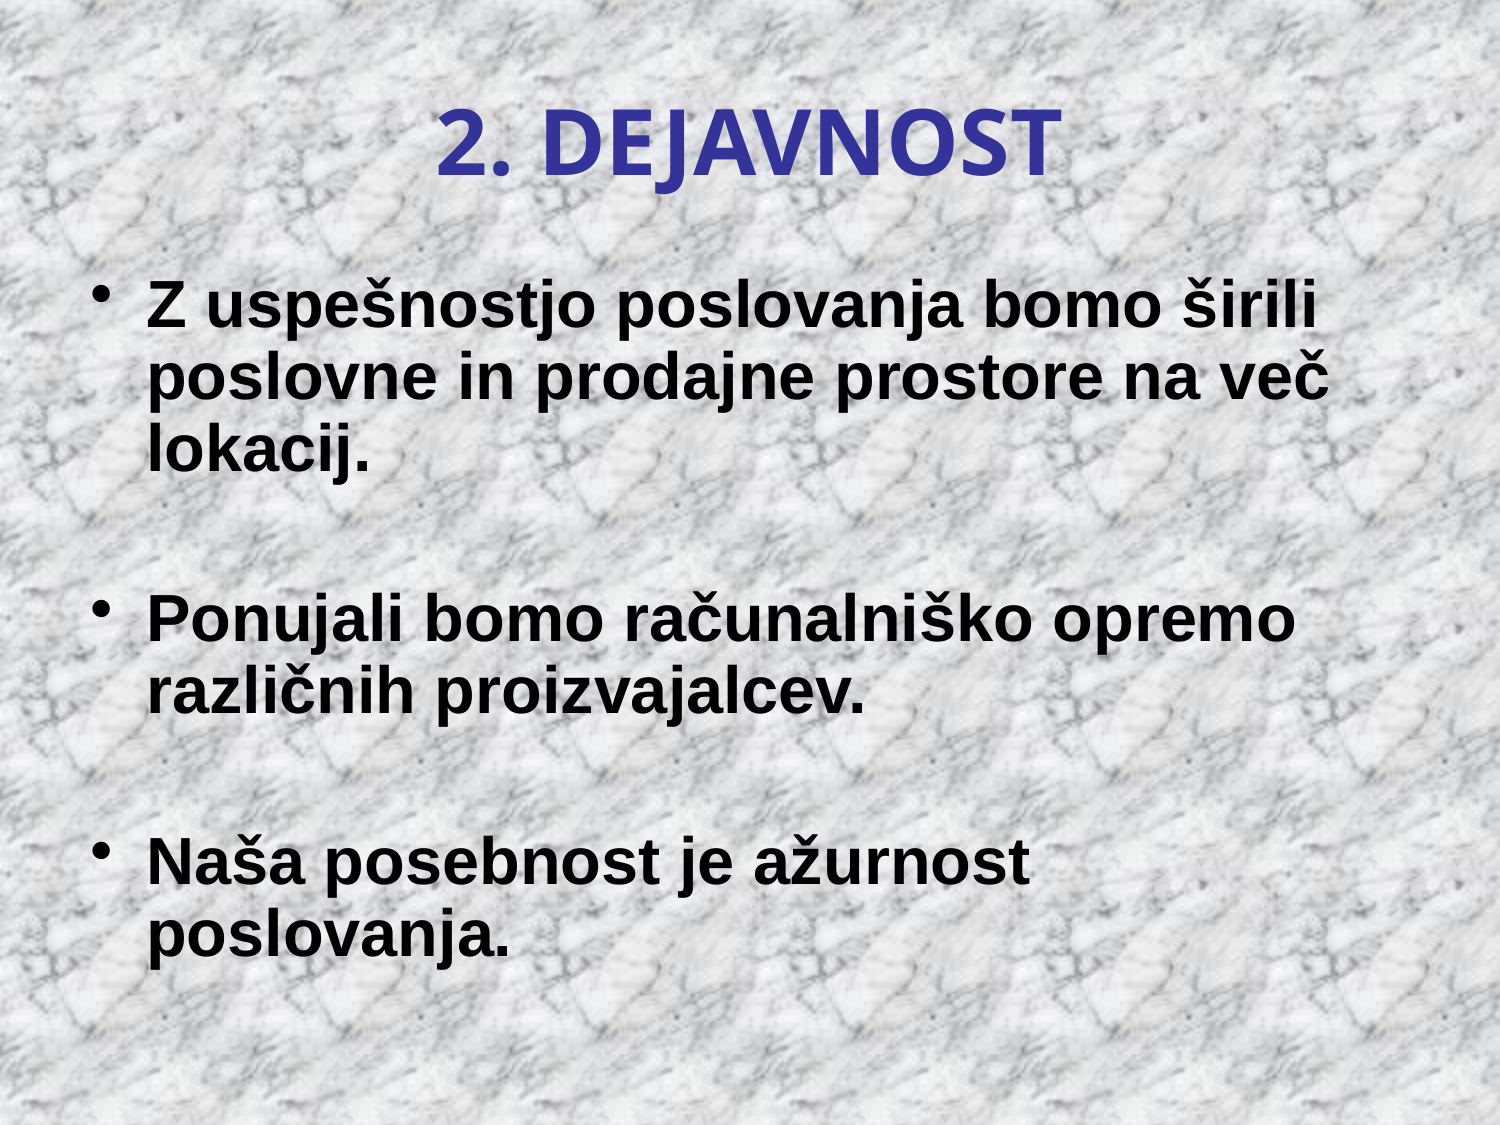

# 2. DEJAVNOST
Z uspešnostjo poslovanja bomo širili poslovne in prodajne prostore na več lokacij.
Ponujali bomo računalniško opremo različnih proizvajalcev.
Naša posebnost je ažurnost poslovanja.